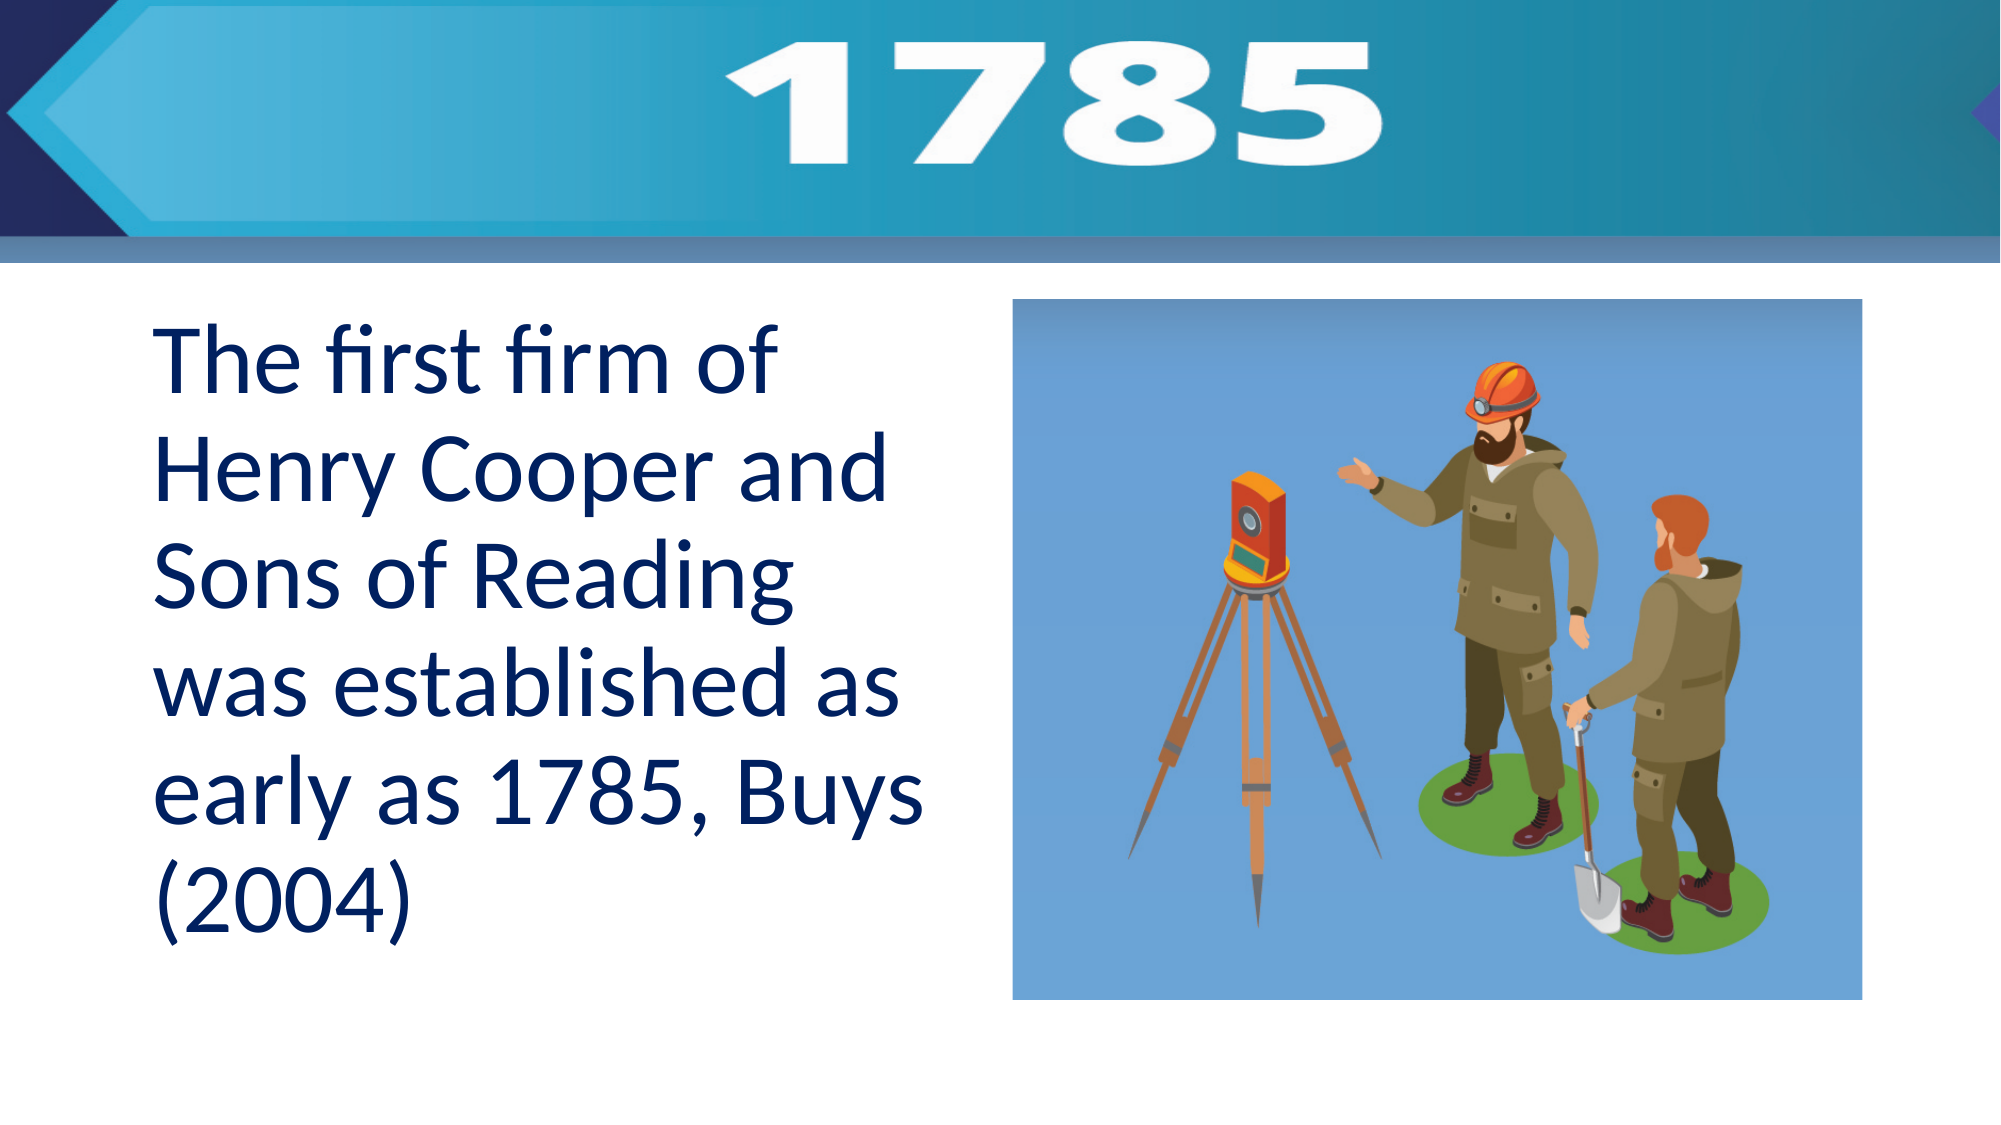

# The first firm of Henry Cooper and Sons of Reading was established as early as 1785, Buys (2004)